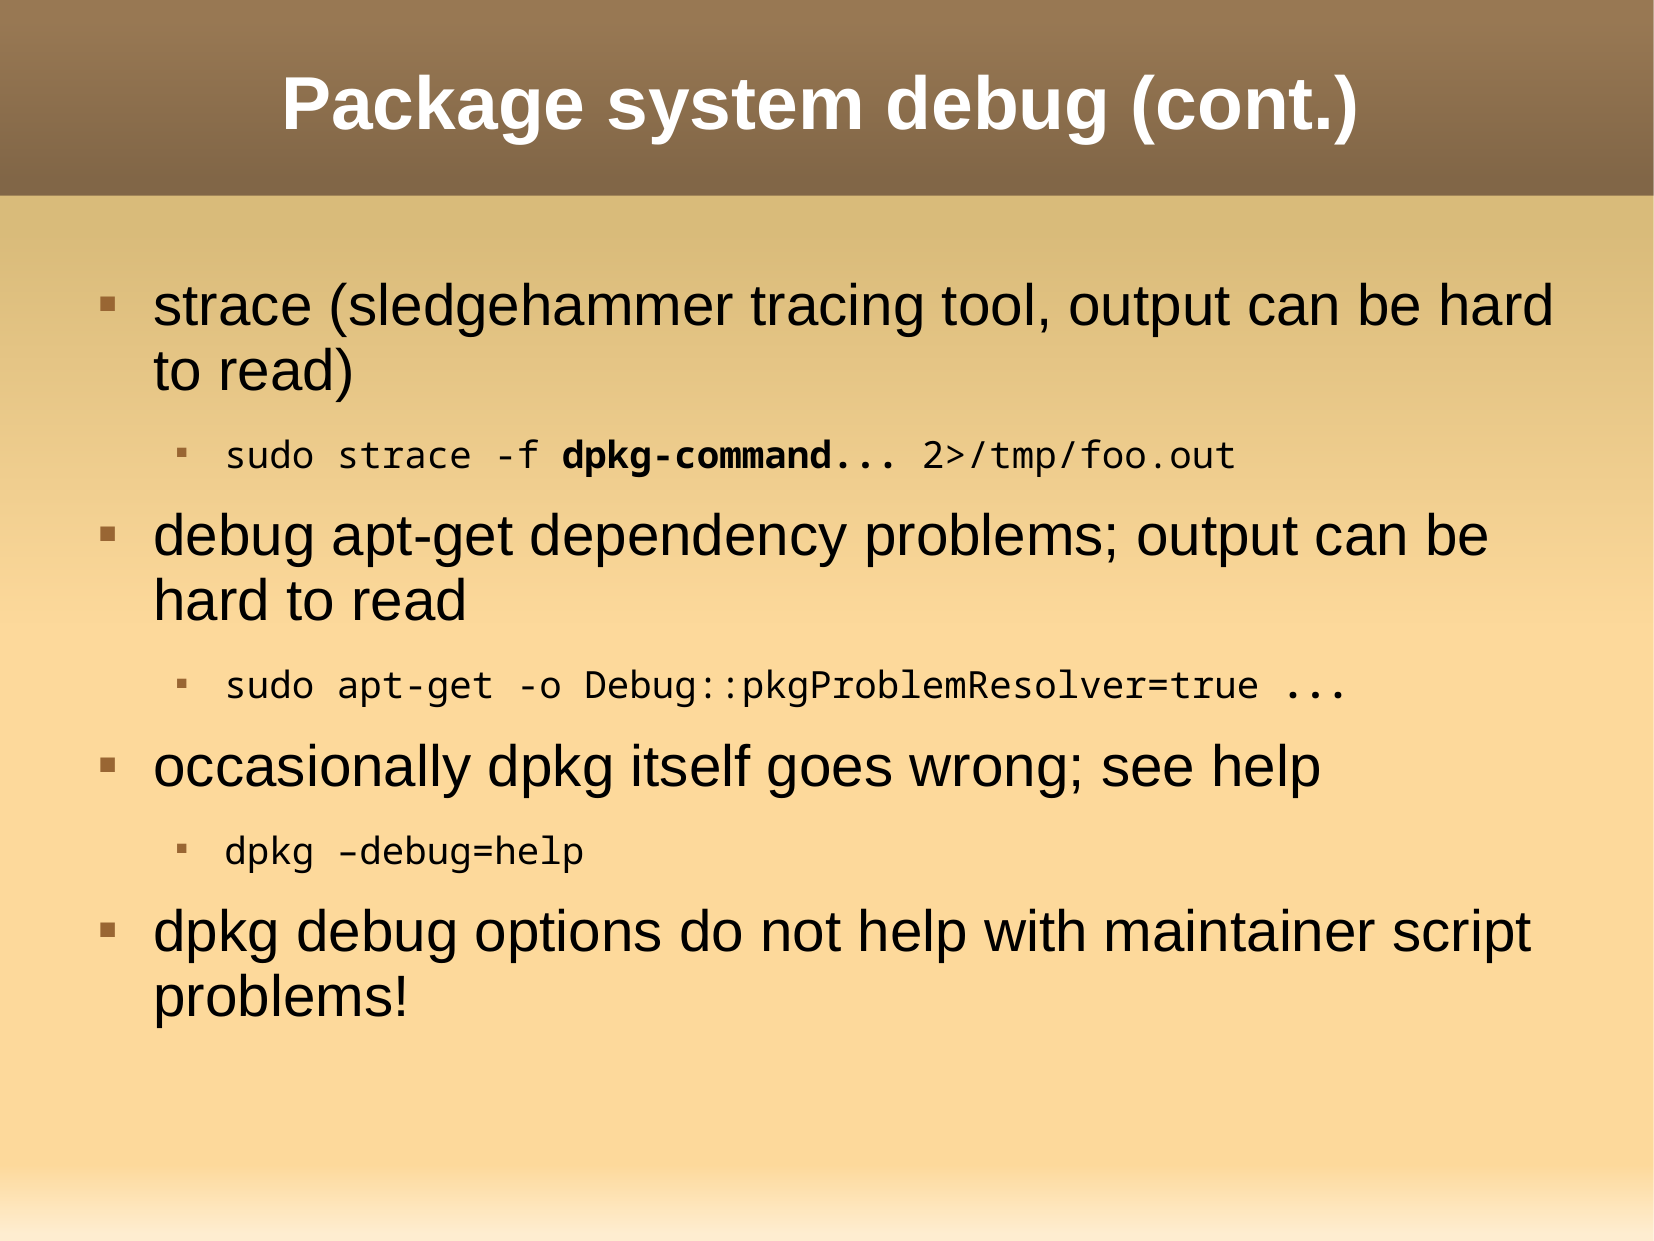

# Package system debug (cont.)
strace (sledgehammer tracing tool, output can be hard to read)
sudo strace -f dpkg-command... 2>/tmp/foo.out
debug apt-get dependency problems; output can be hard to read
sudo apt-get -o Debug::pkgProblemResolver=true ...
occasionally dpkg itself goes wrong; see help
dpkg –debug=help
dpkg debug options do not help with maintainer script problems!